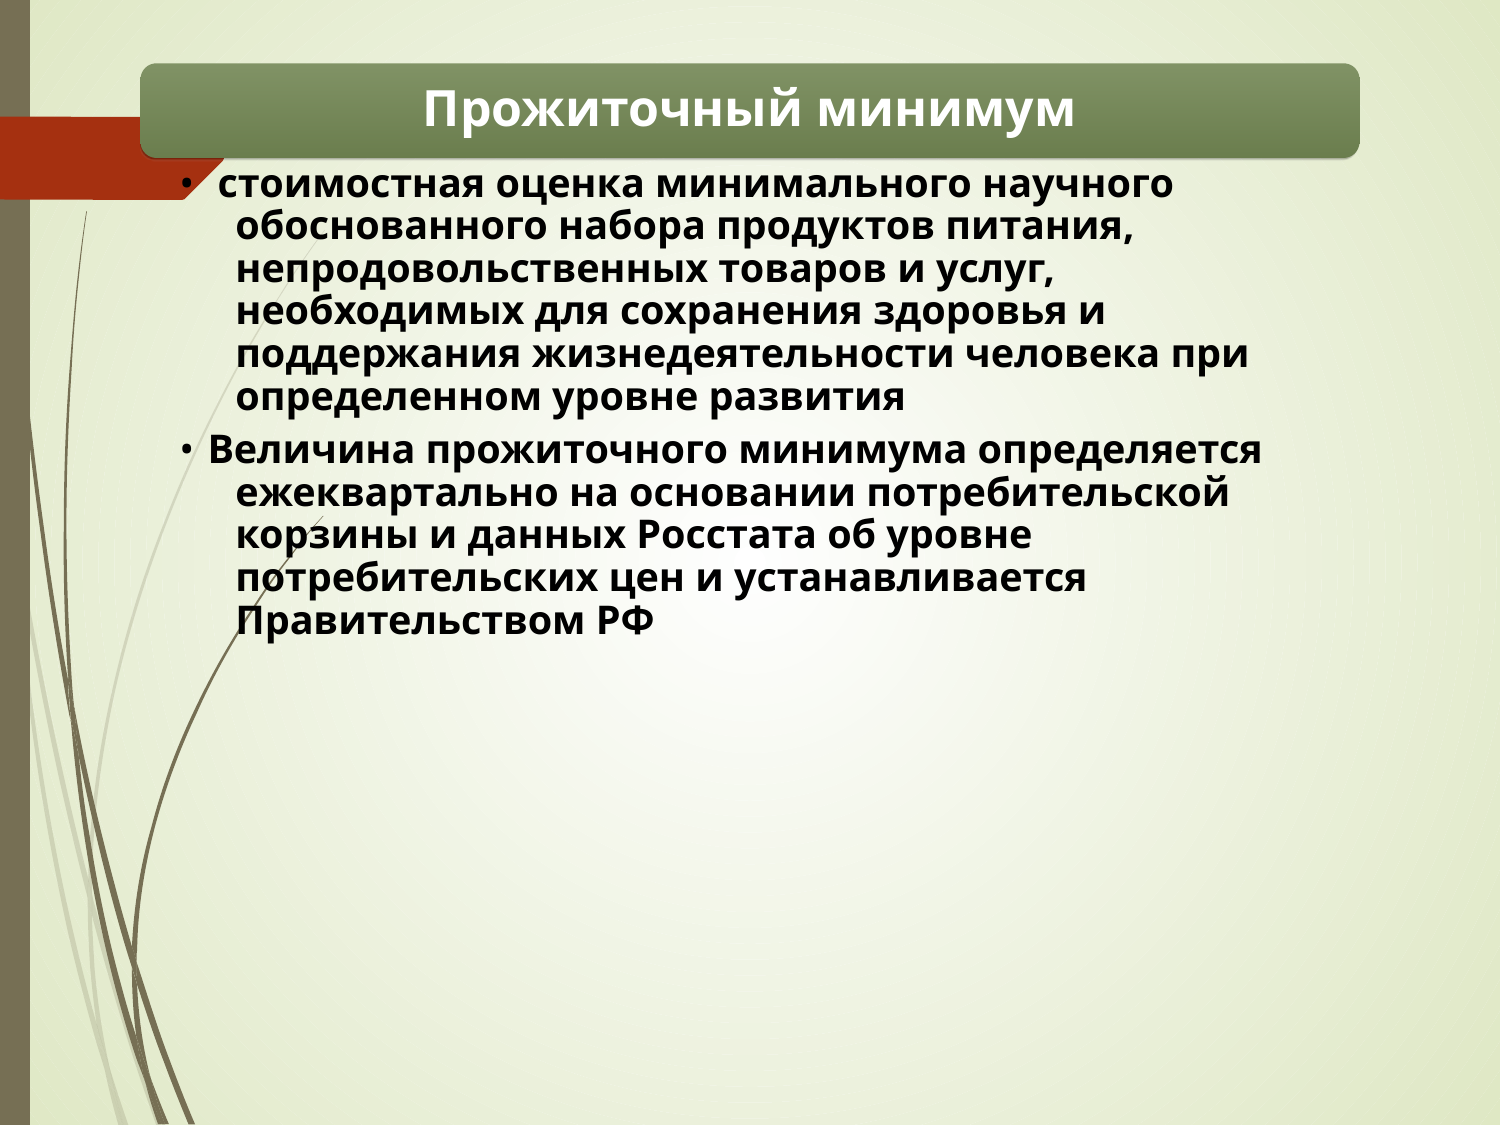

Прожиточный минимум
 стоимостная оценка минимального научного обоснованного набора продуктов питания, непродовольственных товаров и услуг, необходимых для сохранения здоровья и поддержания жизнедеятельности человека при определенном уровне развития
Величина прожиточного минимума определяется ежеквартально на основании потребительской корзины и данных Росстата об уровне потребительских цен и устанавливается Правительством РФ